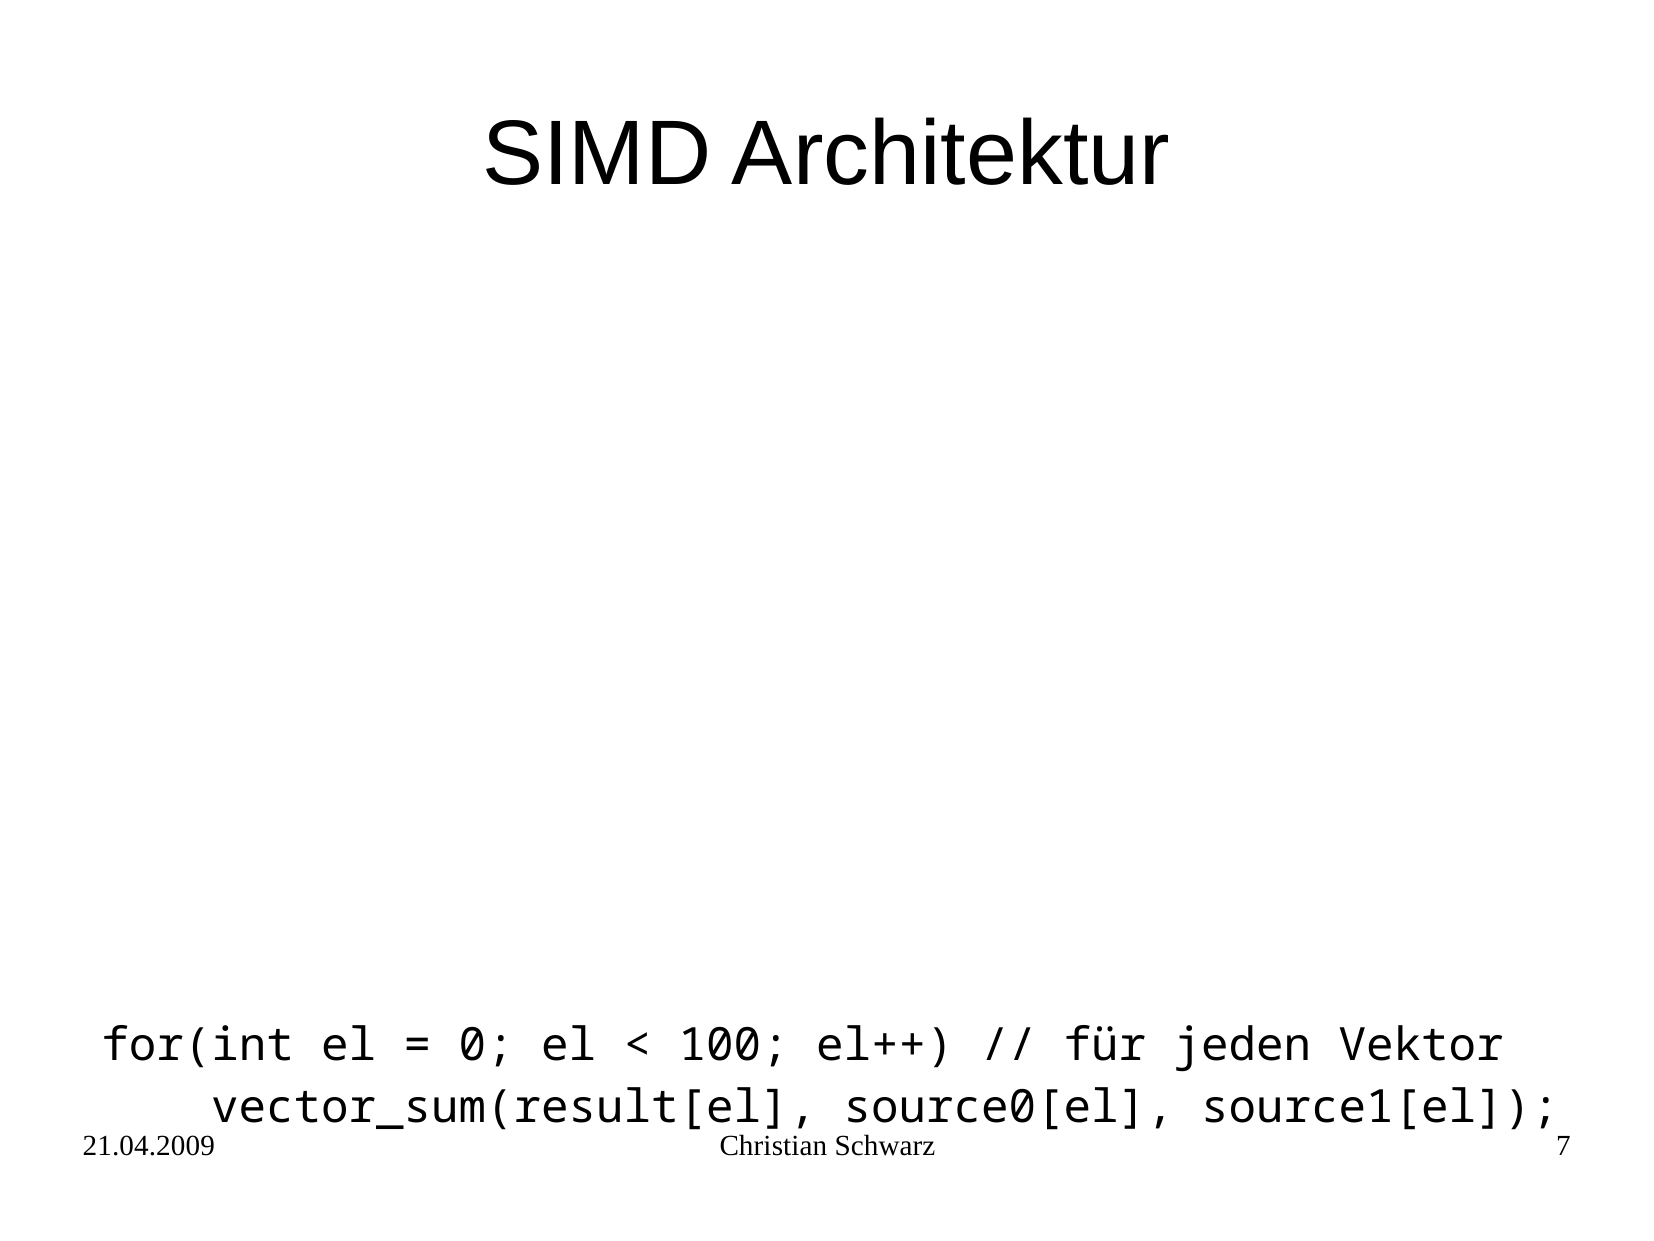

# SIMD Architektur
 for(int el = 0; el < 100; el++) // für jeden Vektor
 vector_sum(result[el], source0[el], source1[el]);
21.04.2009
Christian Schwarz
7